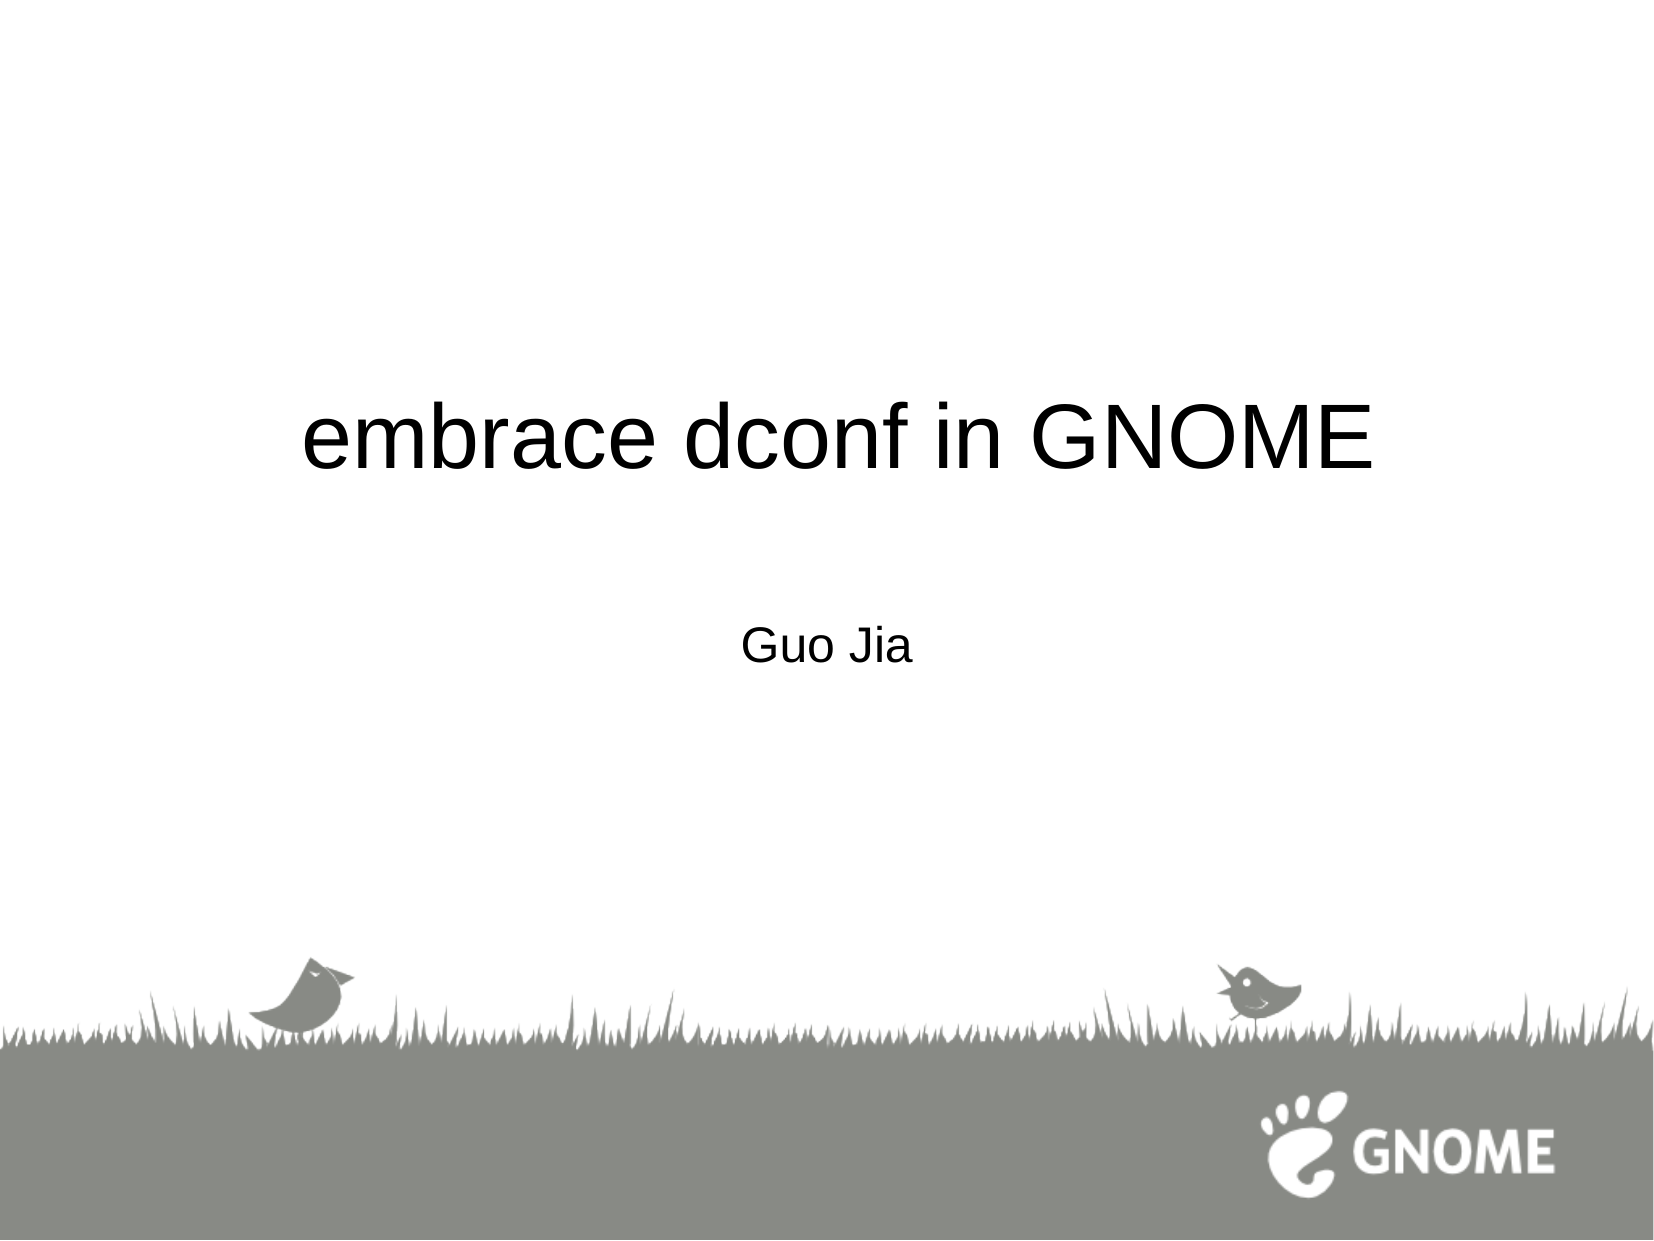

# embrace dconf in GNOME
Guo Jia